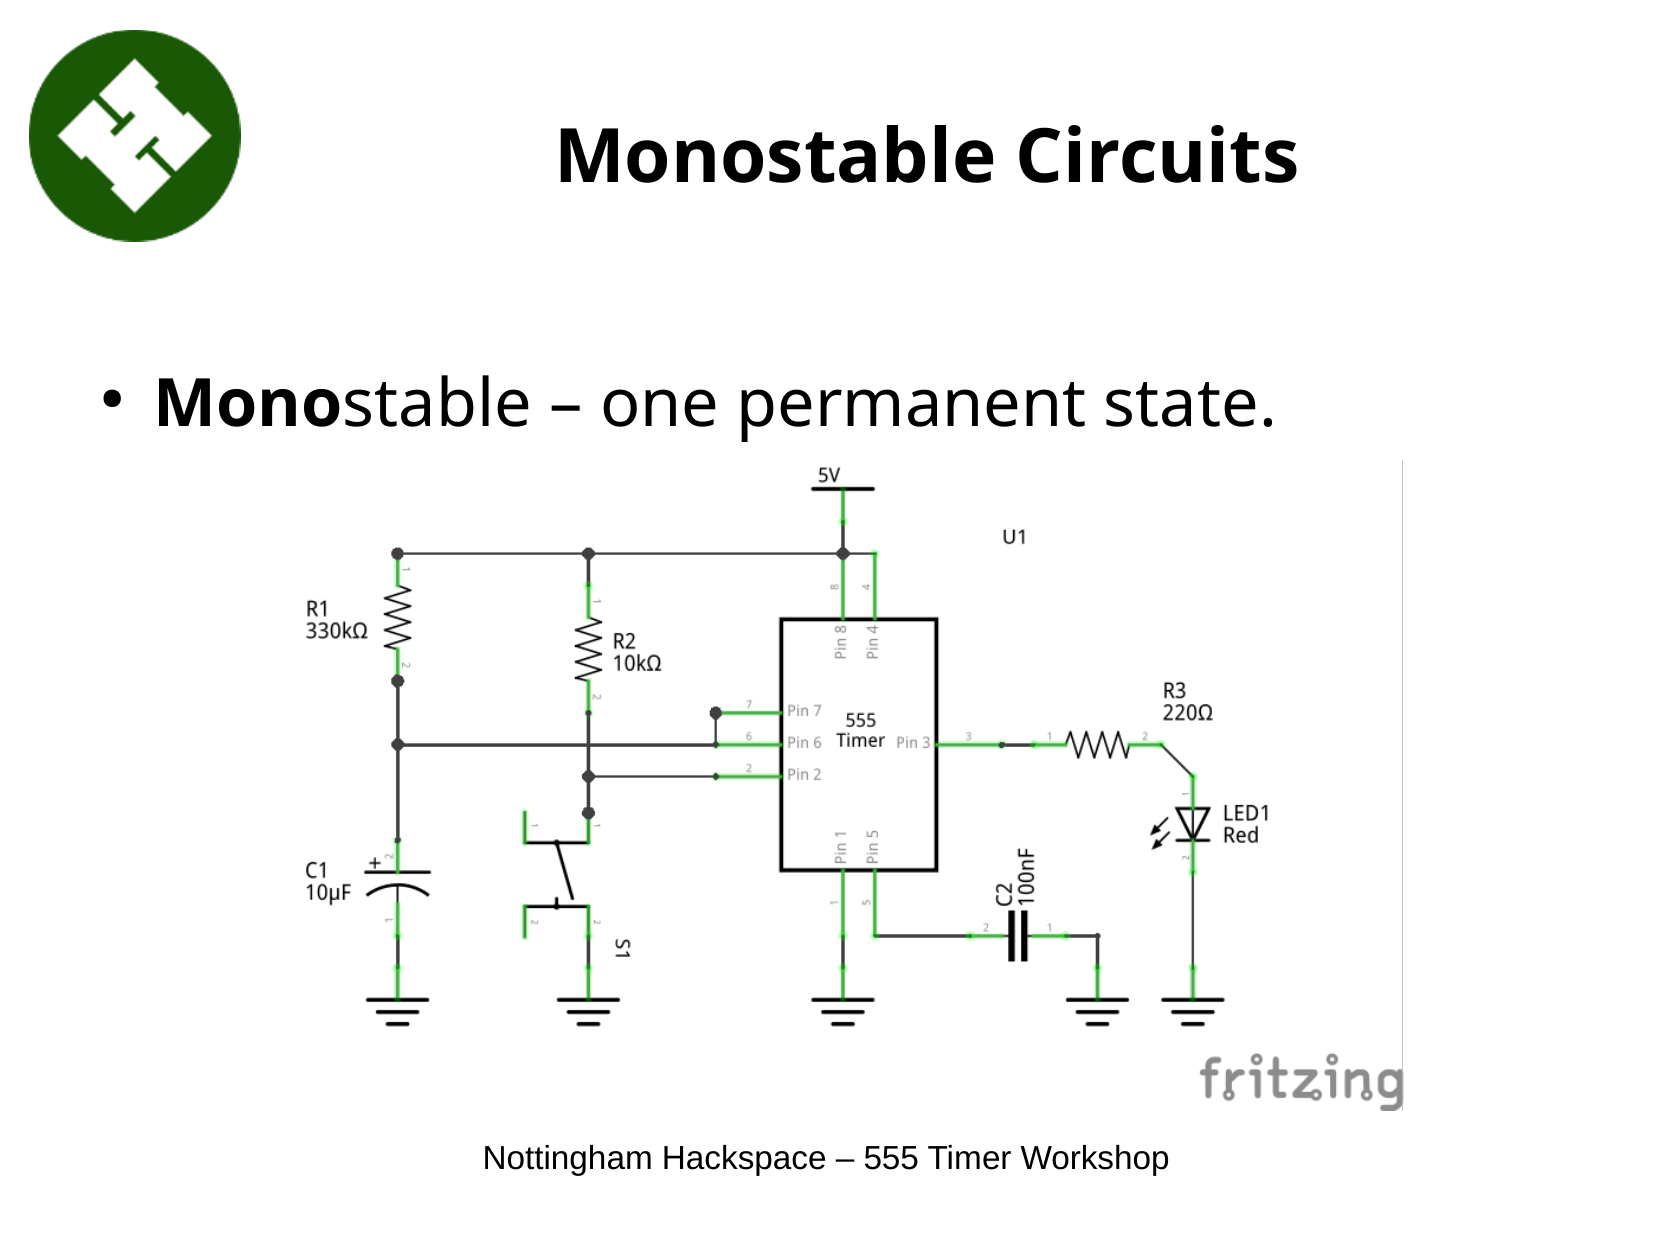

# Monostable Circuits
Monostable – one permanent state.
Nottinghack Elecronics - 555 Timer